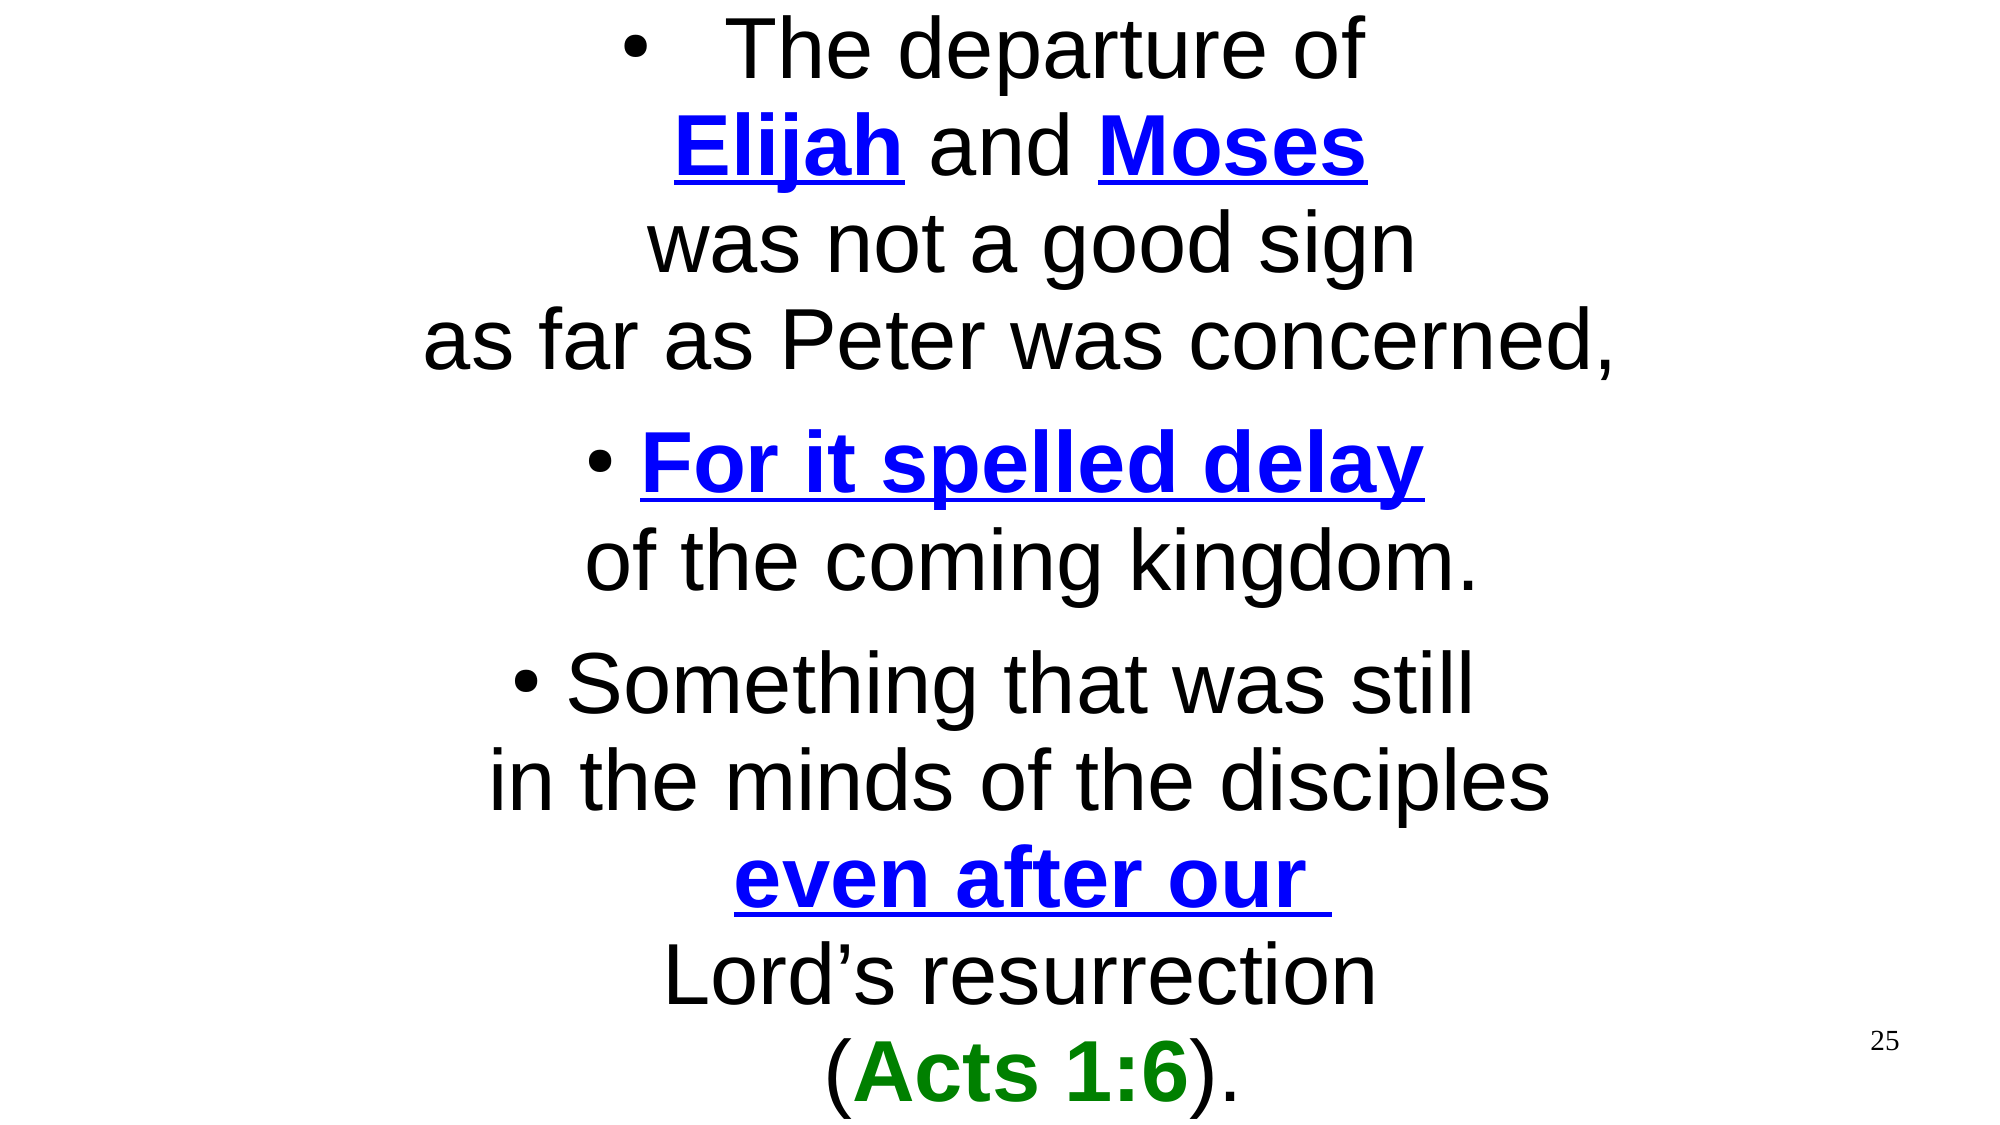

# The departure of Elijah and Moses was not a good sign as far as Peter was concerned,
For it spelled delay
of the coming kingdom.
Something that was still
in the minds of the disciples
even after our
Lord’s resurrection
(Acts 1:6).
25